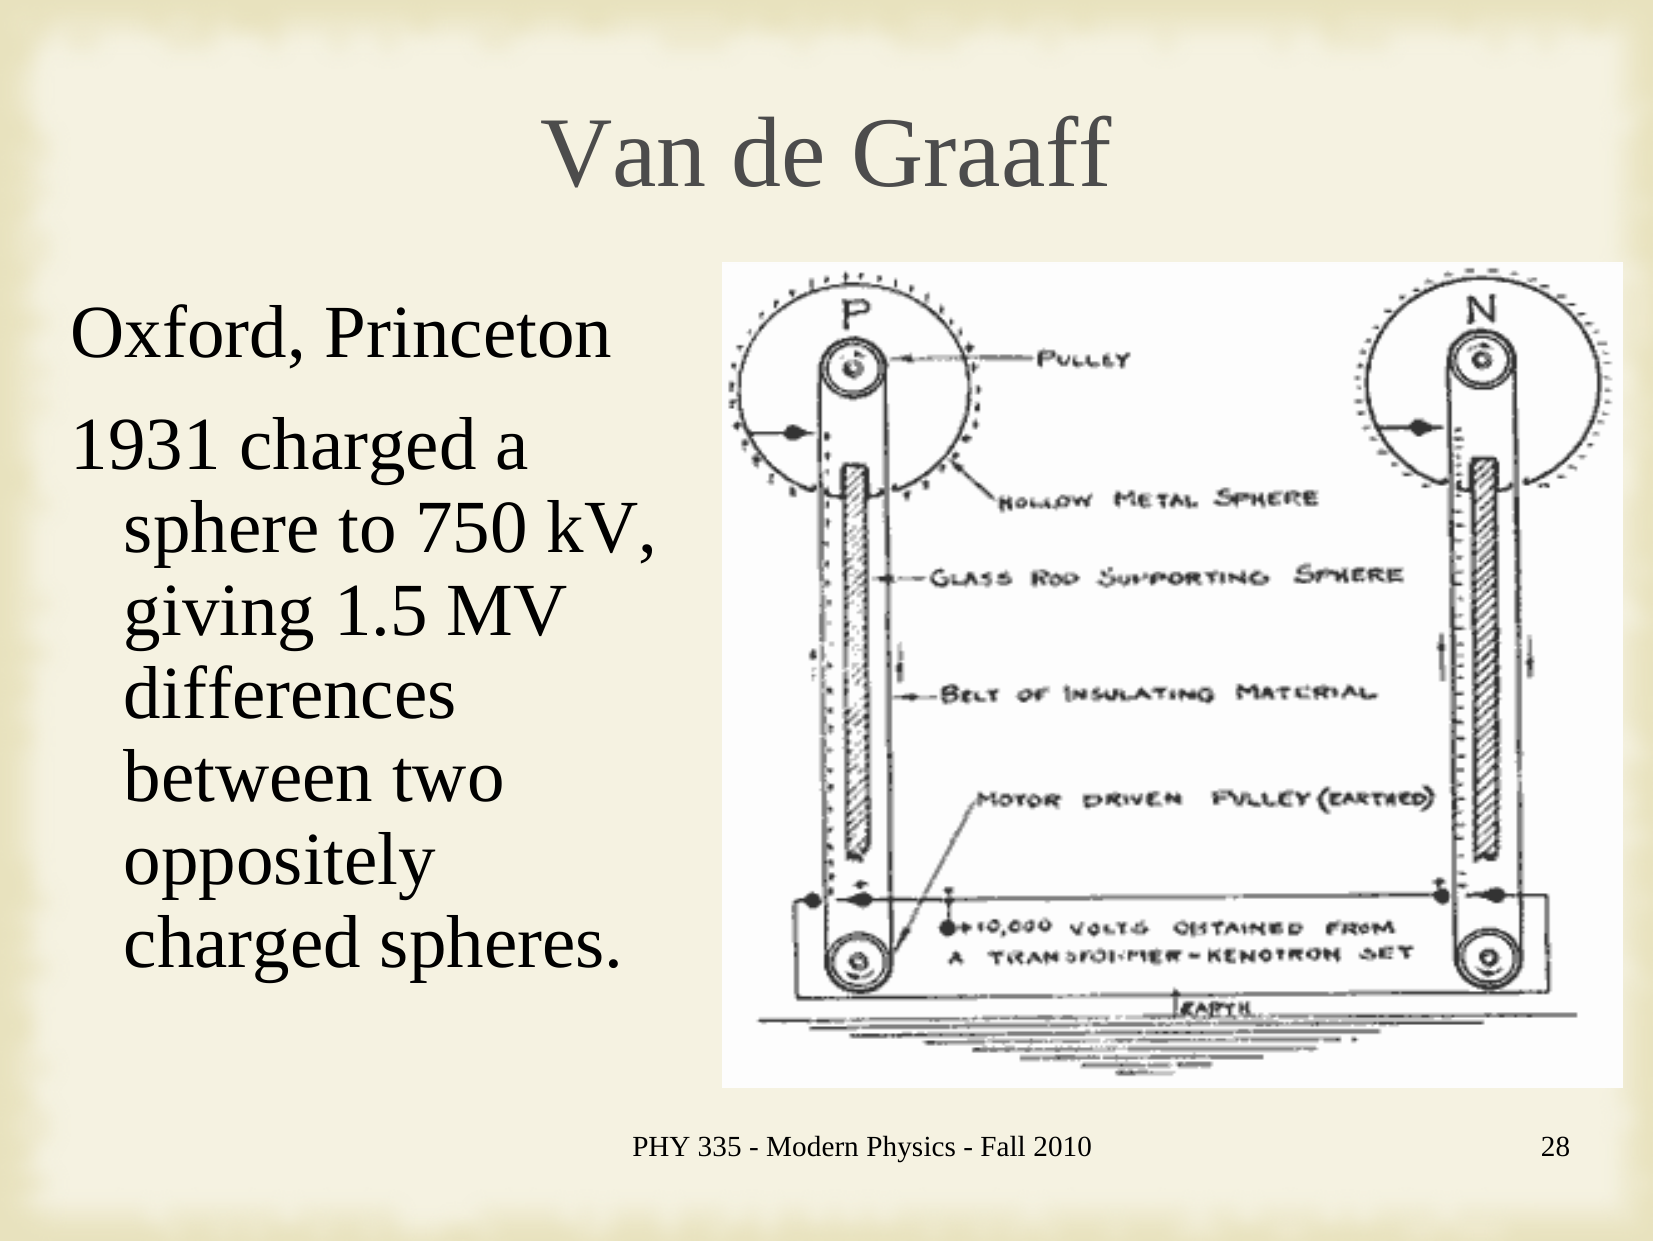

# Van de Graaff
Oxford, Princeton
1931 charged a sphere to 750 kV, giving 1.5 MV differences between two oppositely charged spheres.
PHY 335 - Modern Physics - Fall 2010
28